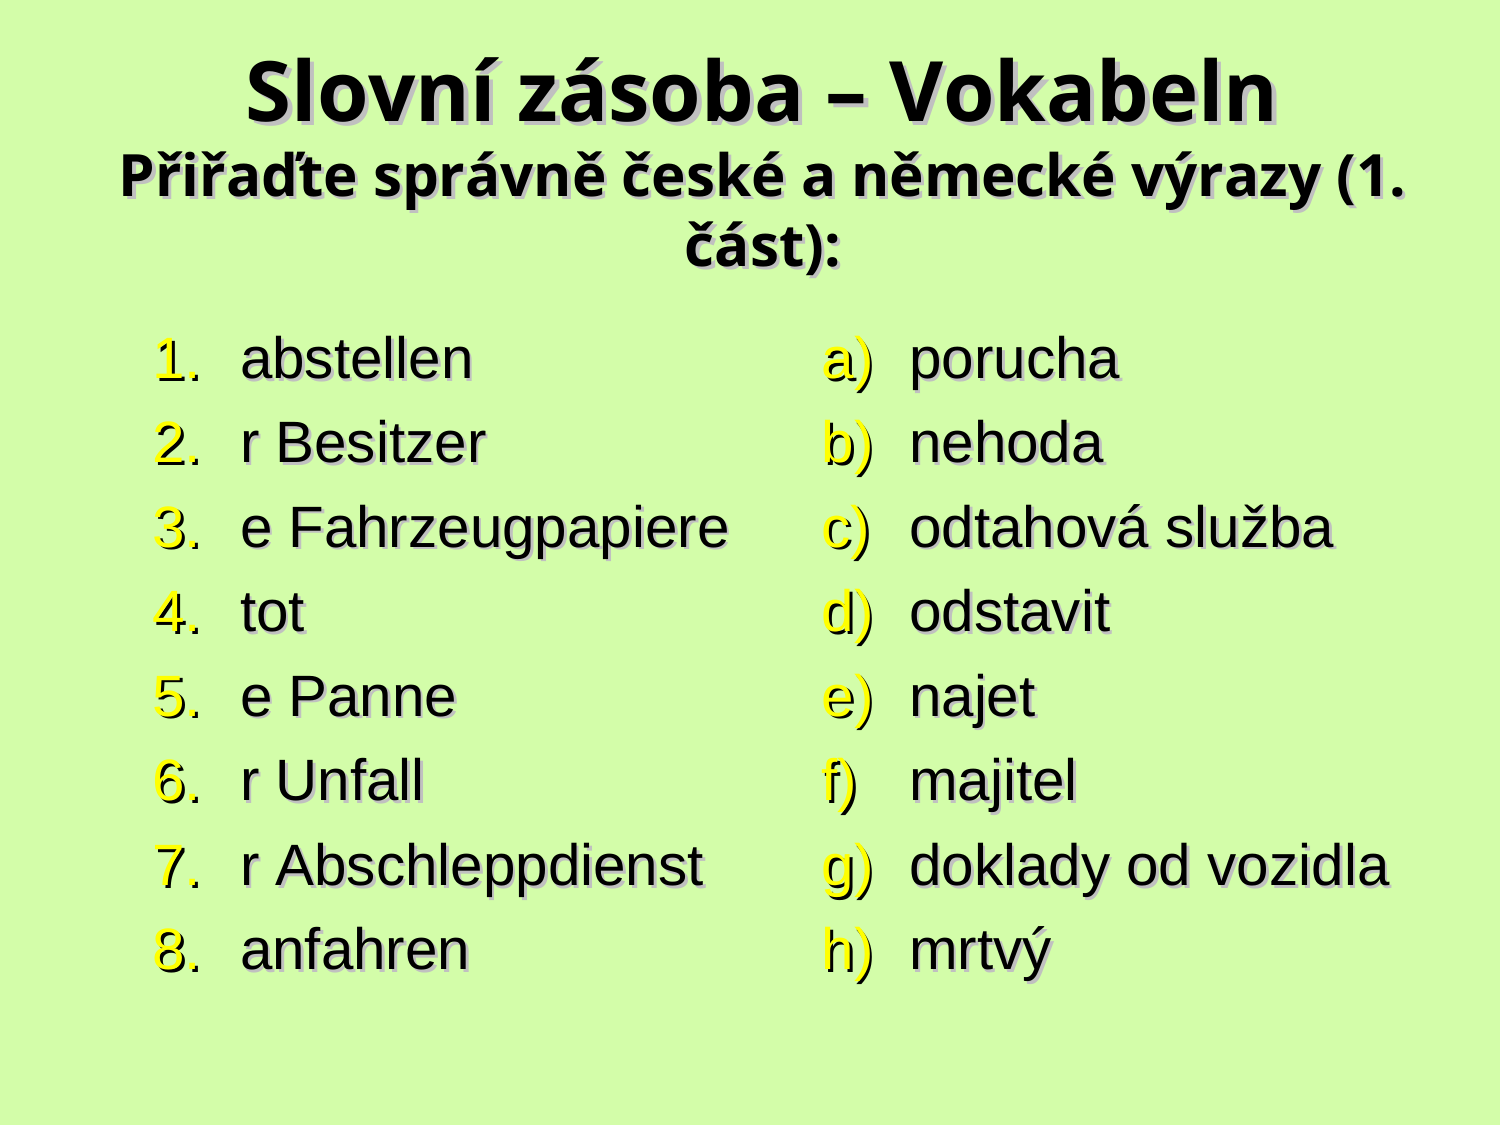

# Slovní zásoba – Vokabeln Přiřaďte správně české a německé výrazy (1. část):
abstellen
r Besitzer
e Fahrzeugpapiere
tot
e Panne
r Unfall
r Abschleppdienst
anfahren
porucha
nehoda
odtahová služba
odstavit
najet
majitel
doklady od vozidla
mrtvý